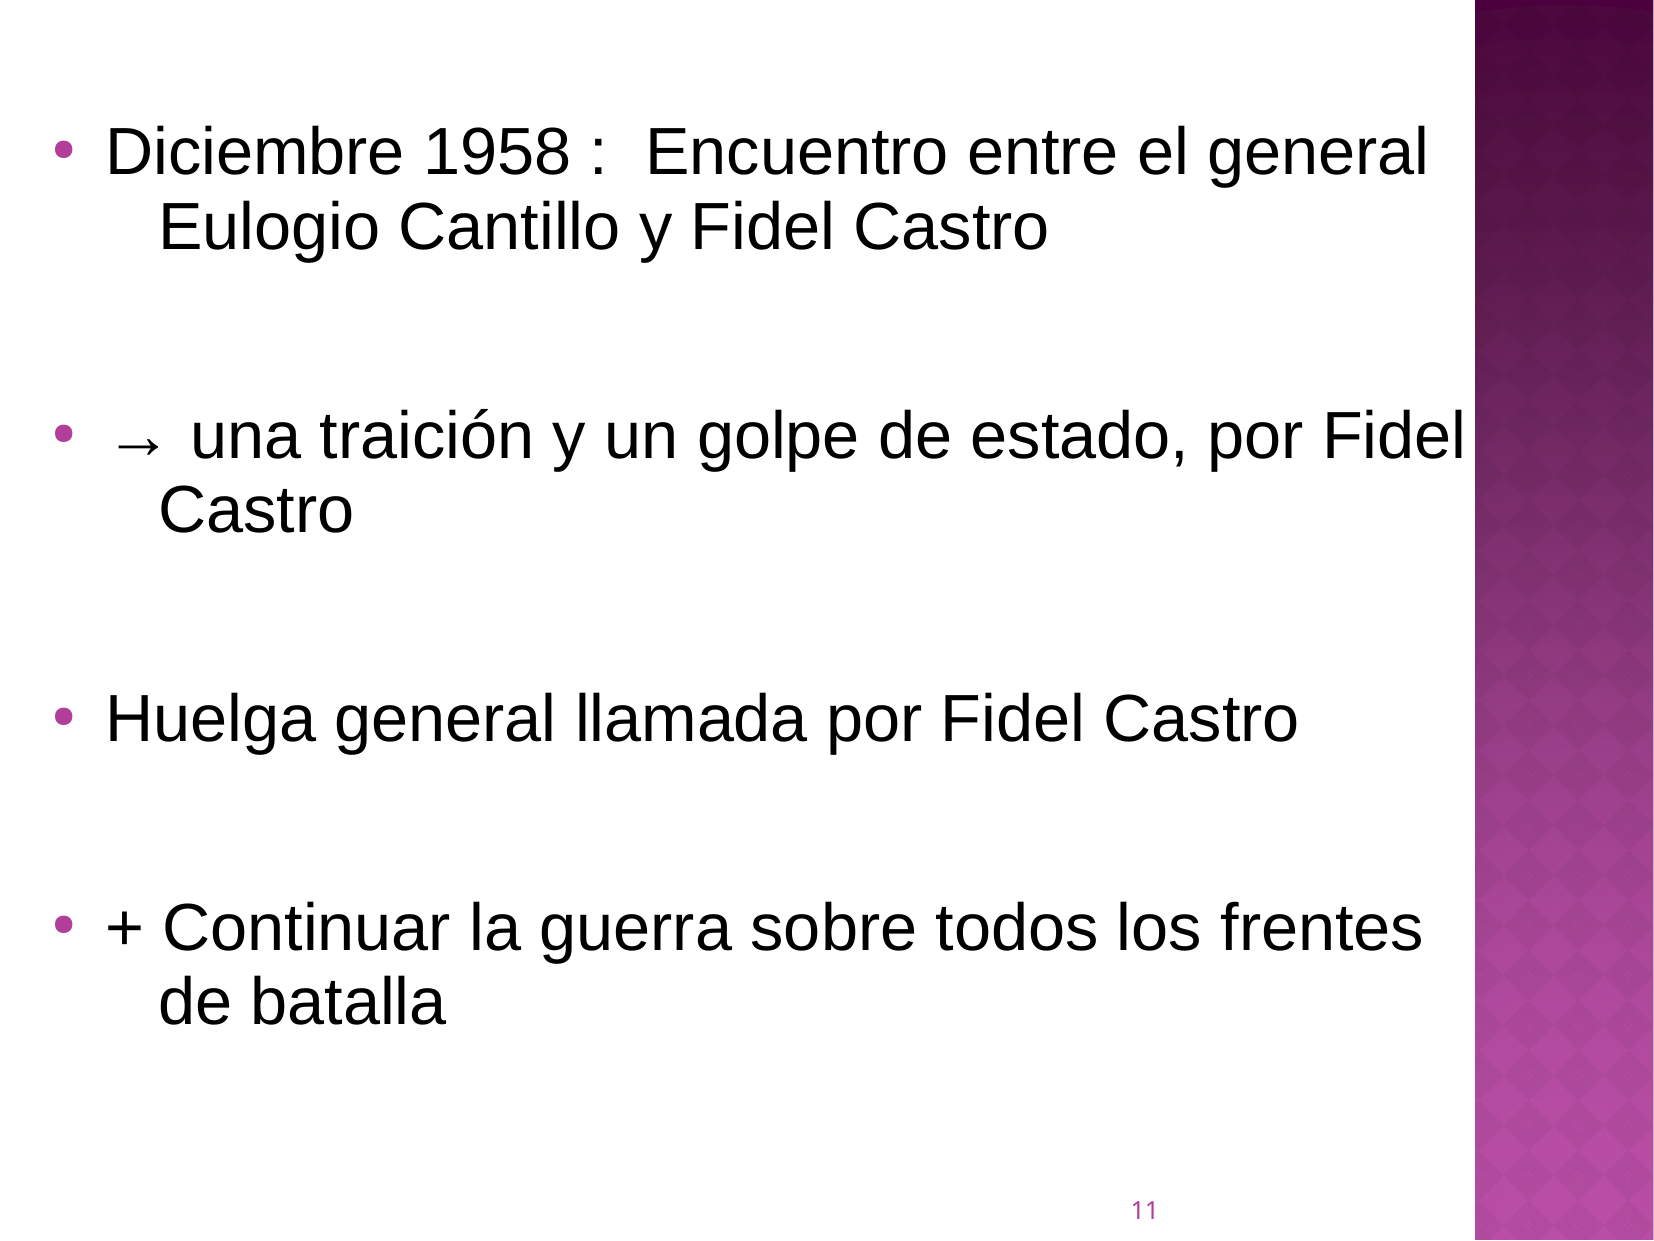

# Diciembre 1958 : Encuentro entre el general Eulogio Cantillo y Fidel Castro
→ una traición y un golpe de estado, por Fidel Castro
Huelga general llamada por Fidel Castro
+ Continuar la guerra sobre todos los frentes de batalla